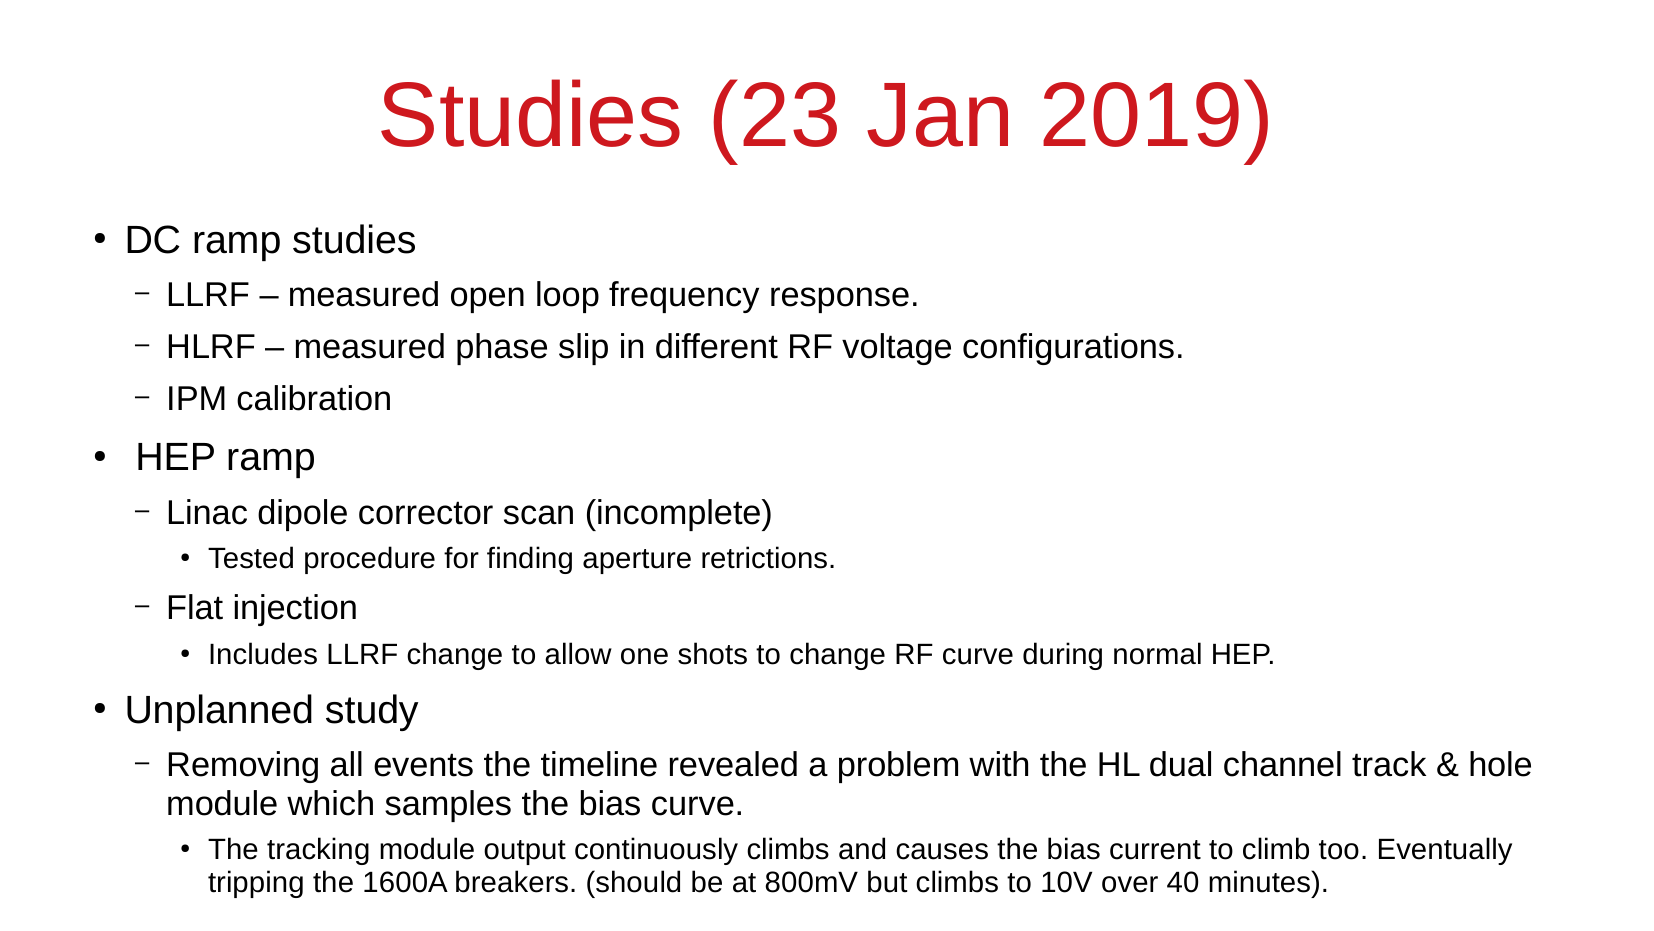

# Studies (23 Jan 2019)
DC ramp studies
LLRF – measured open loop frequency response.
HLRF – measured phase slip in different RF voltage configurations.
IPM calibration
 HEP ramp
Linac dipole corrector scan (incomplete)
Tested procedure for finding aperture retrictions.
Flat injection
Includes LLRF change to allow one shots to change RF curve during normal HEP.
Unplanned study
Removing all events the timeline revealed a problem with the HL dual channel track & hole module which samples the bias curve.
The tracking module output continuously climbs and causes the bias current to climb too. Eventually tripping the 1600A breakers. (should be at 800mV but climbs to 10V over 40 minutes).